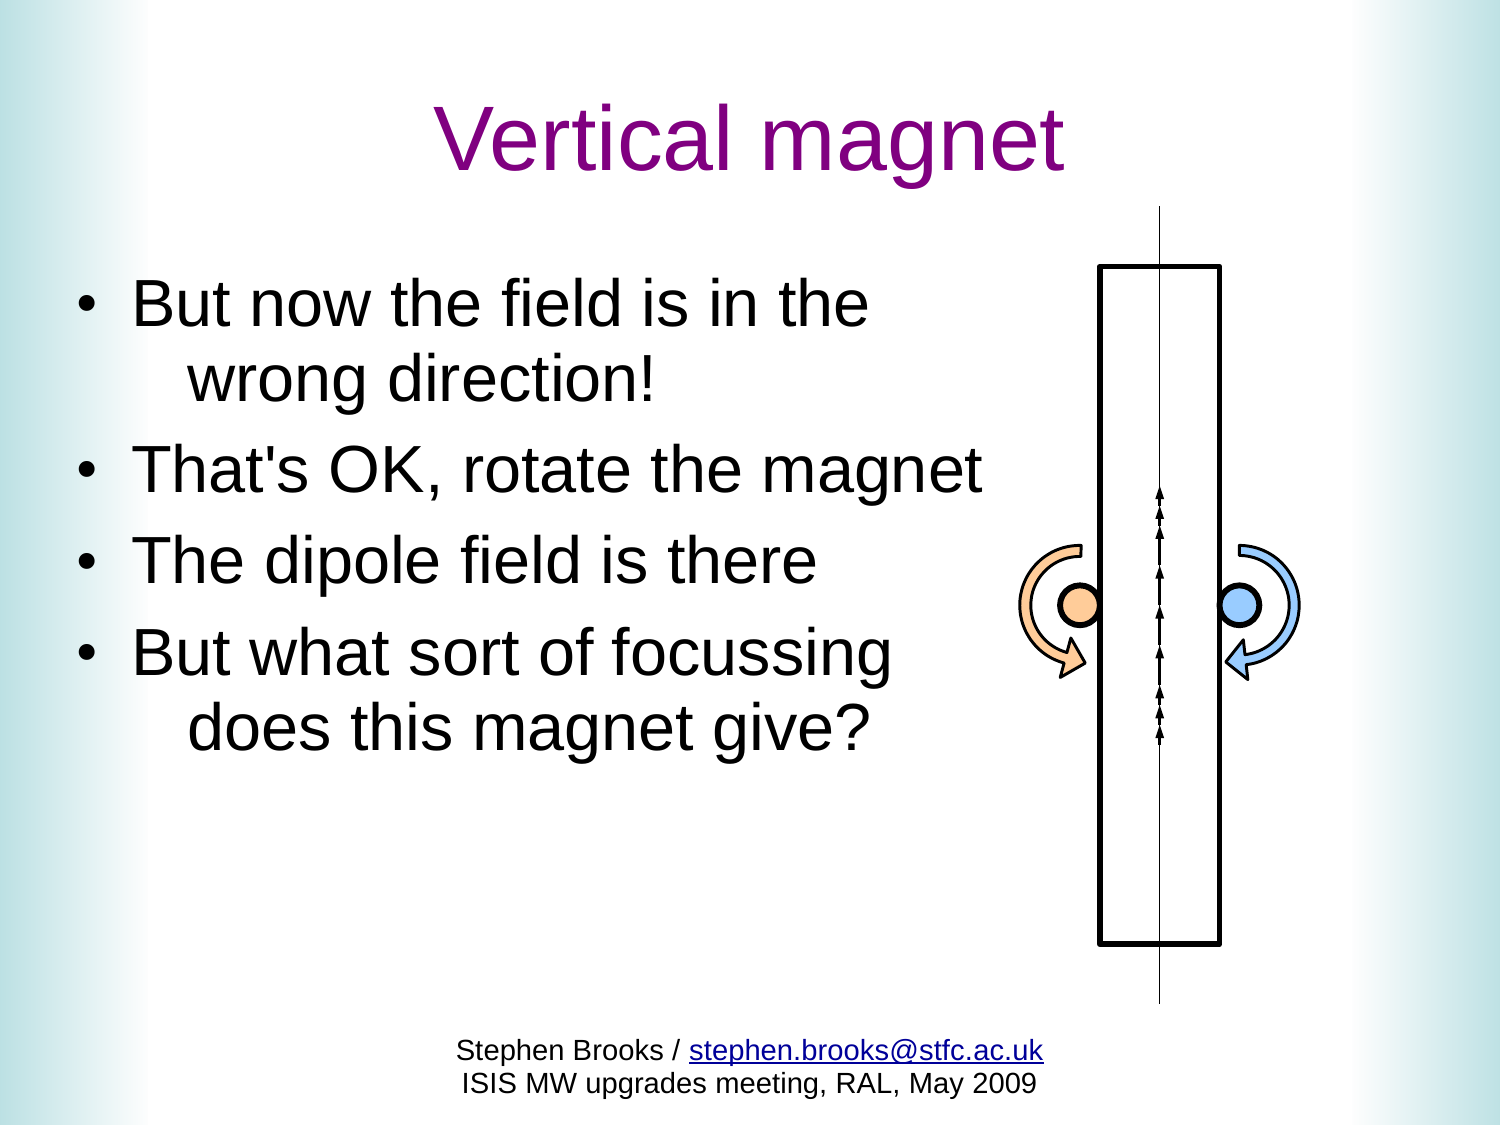

# Vertical magnet
But now the field is in the wrong direction!
That's OK, rotate the magnet
The dipole field is there
But what sort of focussing does this magnet give?